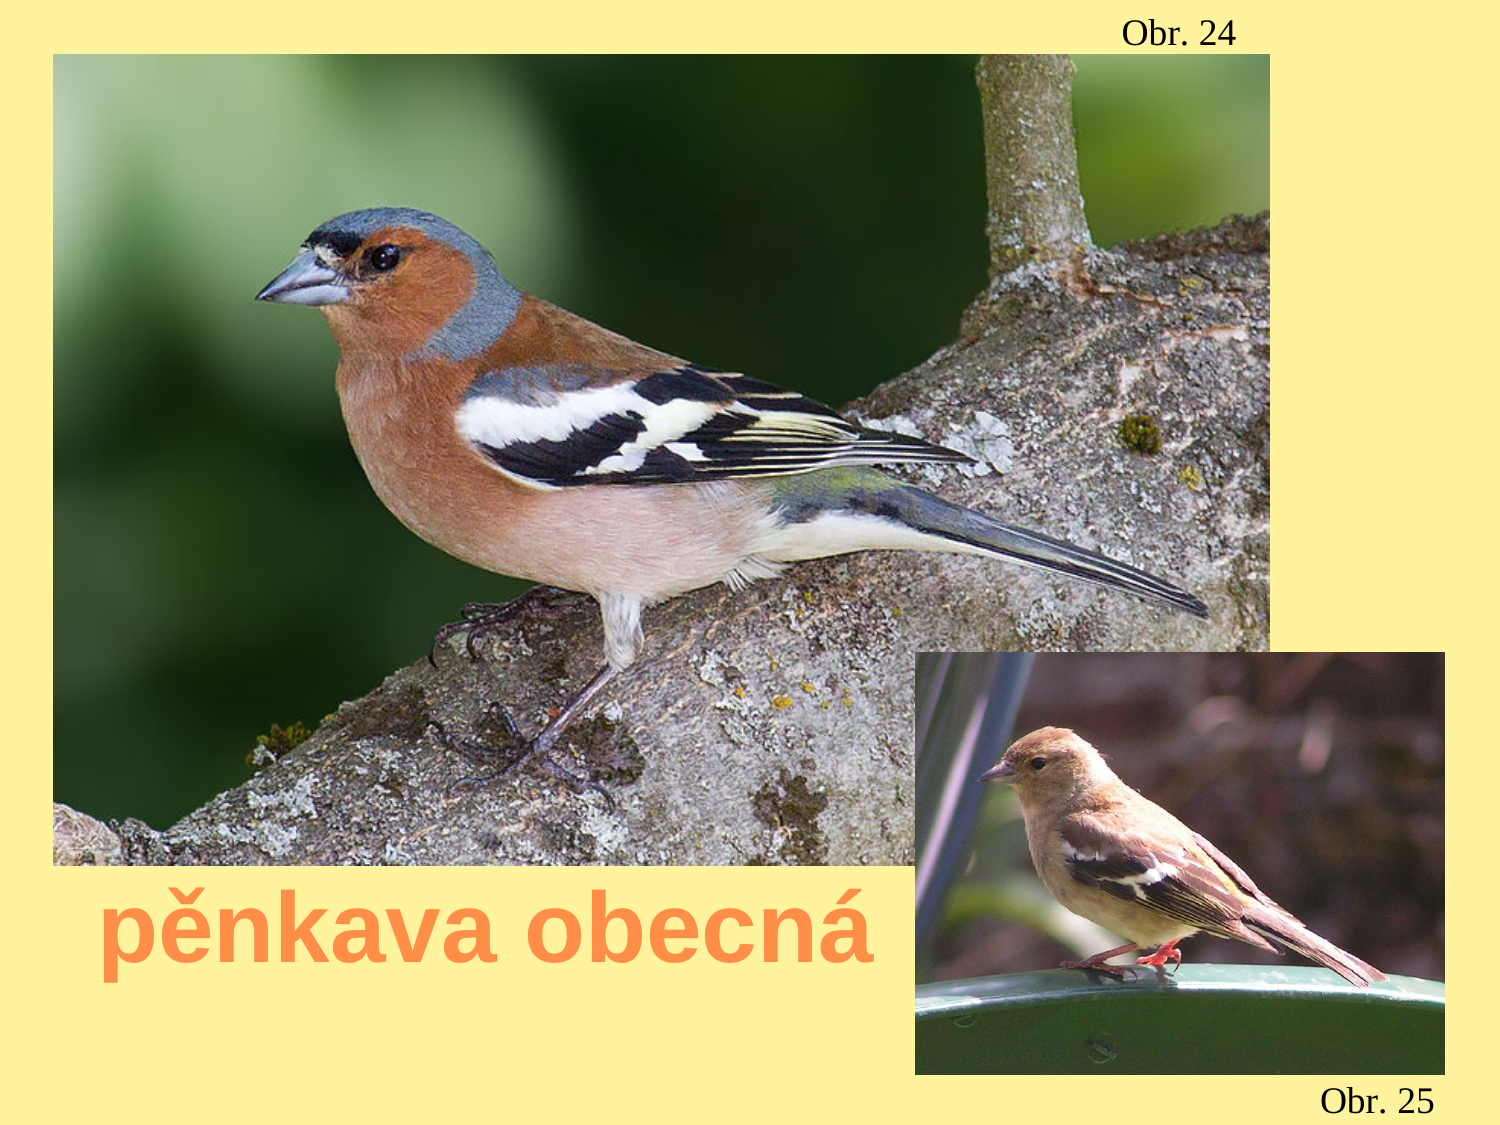

Obr. 24
# pěnkava obecná
Obr. 25